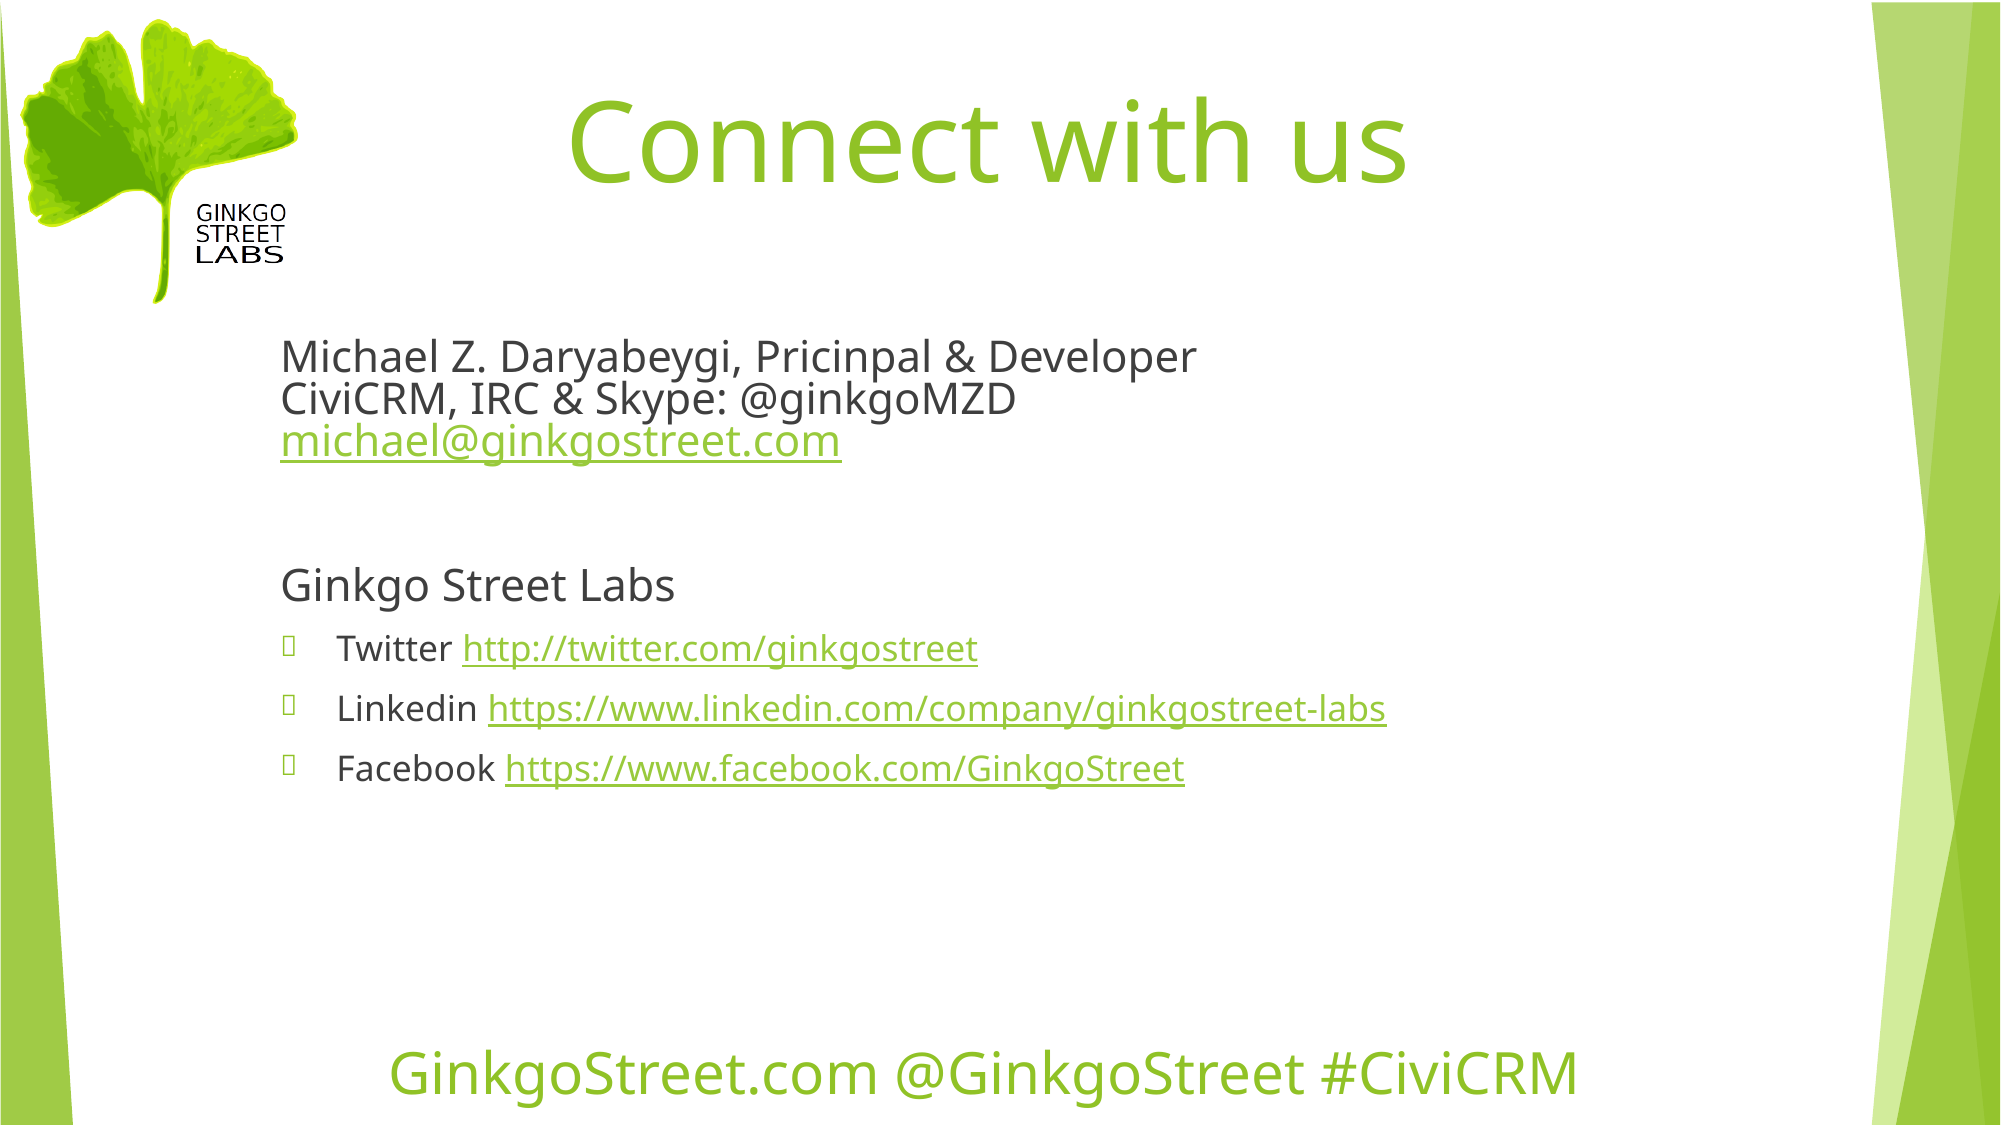

# Connect with us
Michael Z. Daryabeygi, Pricinpal & Developer
CiviCRM, IRC & Skype: @ginkgoMZD
michael@ginkgostreet.com
Ginkgo Street Labs
Twitter http://twitter.com/ginkgostreet
Linkedin https://www.linkedin.com/company/ginkgostreet-labs
Facebook https://www.facebook.com/GinkgoStreet